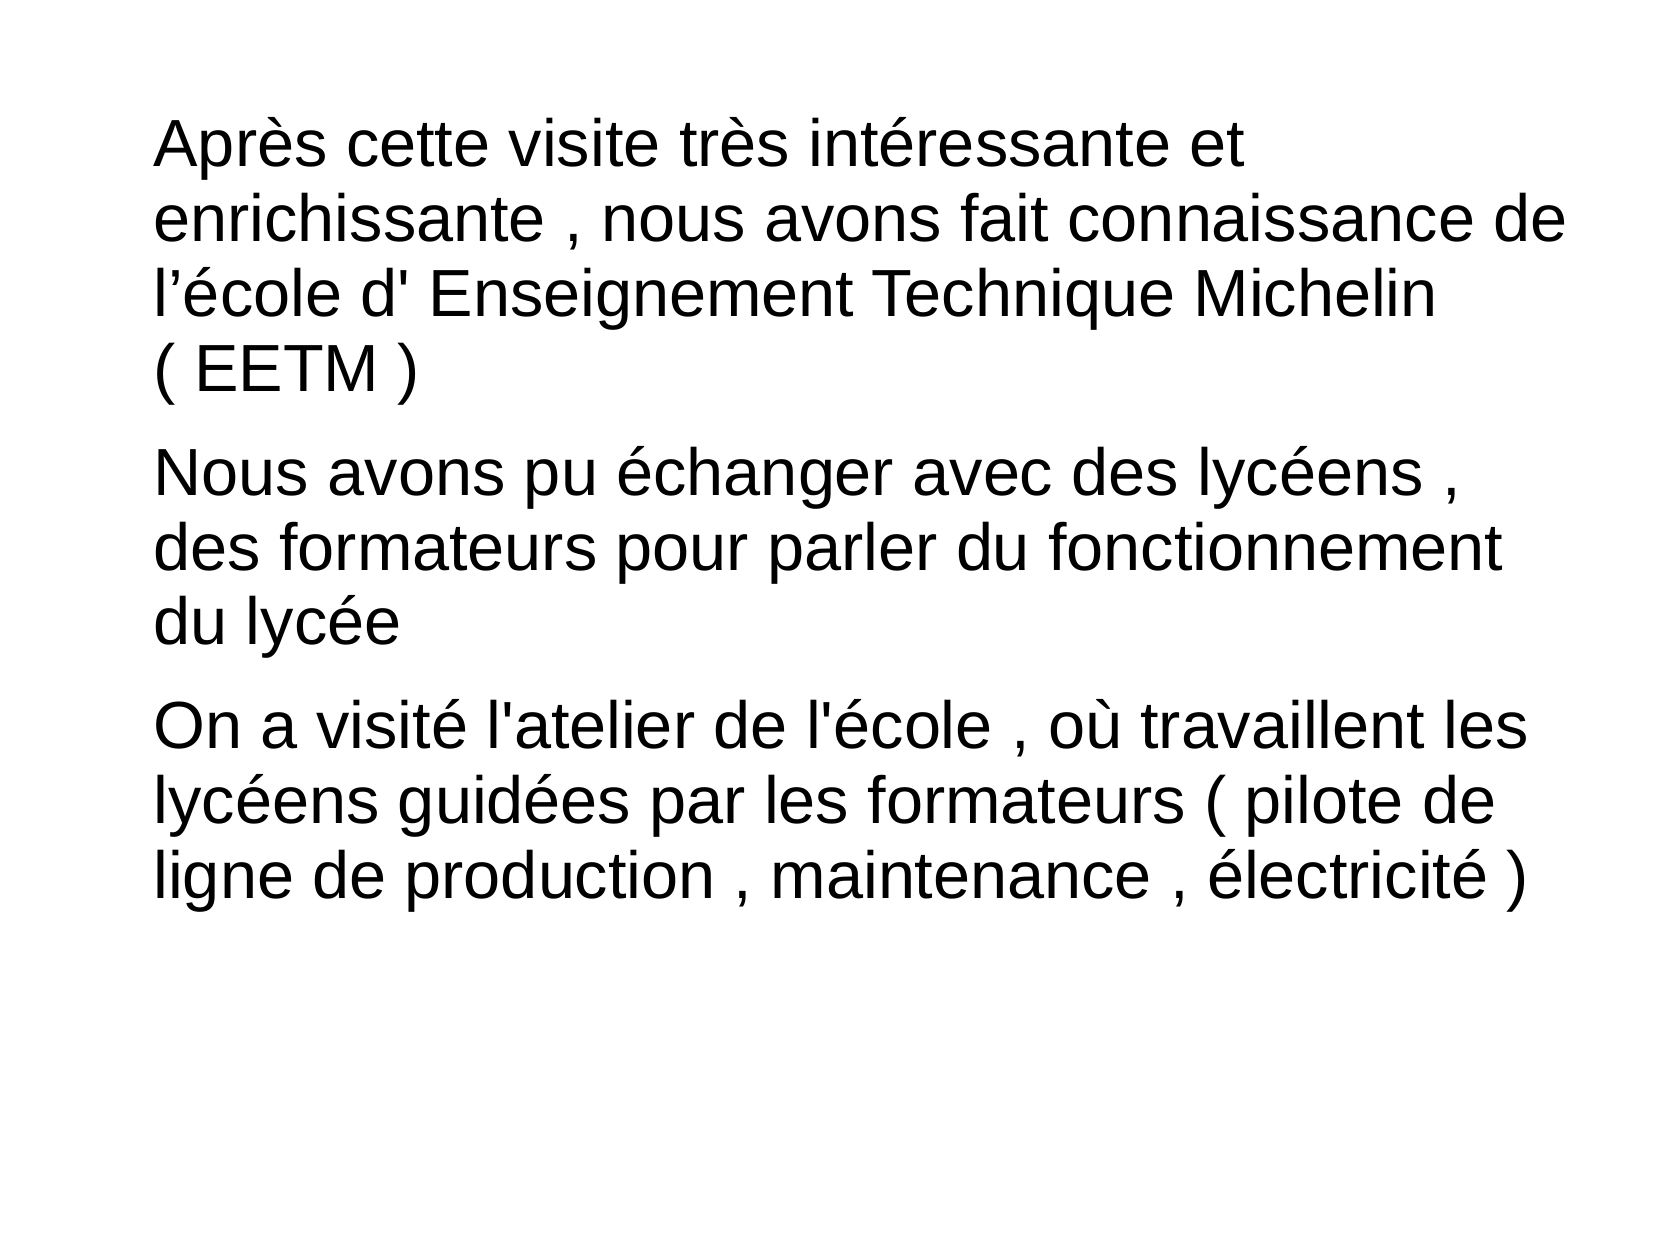

# Après cette visite très intéressante et enrichissante , nous avons fait connaissance de l’école d' Enseignement Technique Michelin ( EETM )
Nous avons pu échanger avec des lycéens , des formateurs pour parler du fonctionnement du lycée
On a visité l'atelier de l'école , où travaillent les lycéens guidées par les formateurs ( pilote de ligne de production , maintenance , électricité )